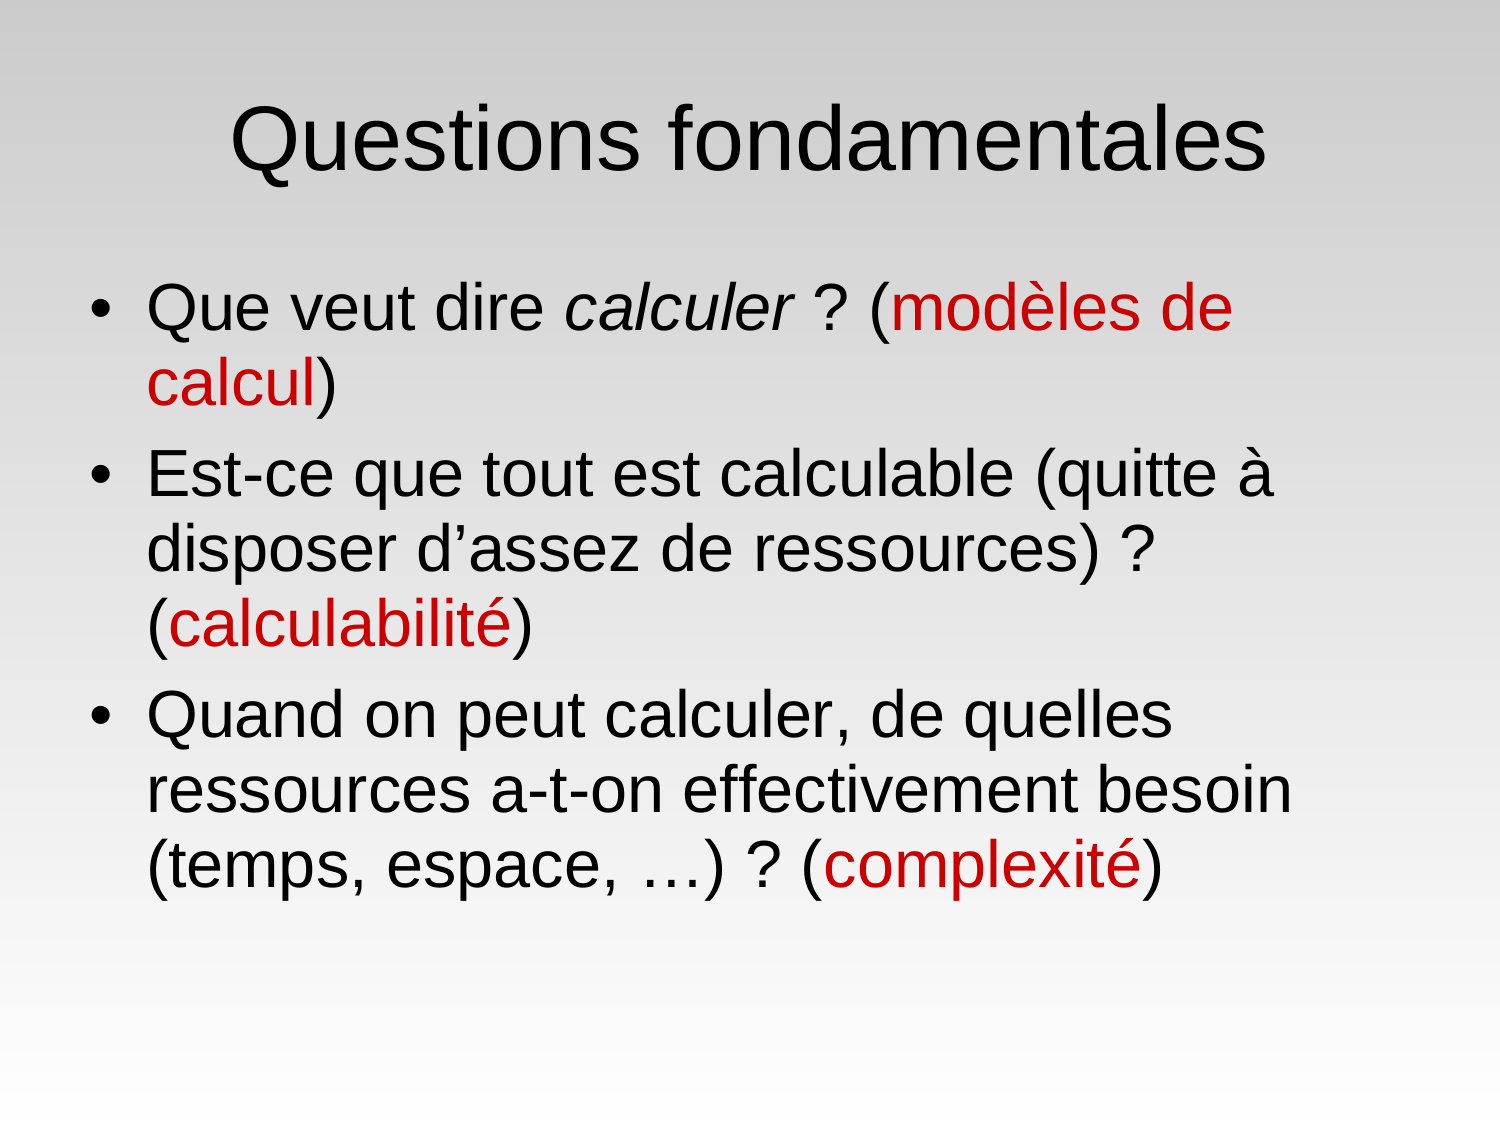

# Questions fondamentales
Que veut dire calculer ? (modèles de calcul)
Est-ce que tout est calculable (quitte à disposer d’assez de ressources) ? (calculabilité)
Quand on peut calculer, de quelles ressources a-t-on effectivement besoin (temps, espace, …) ? (complexité)